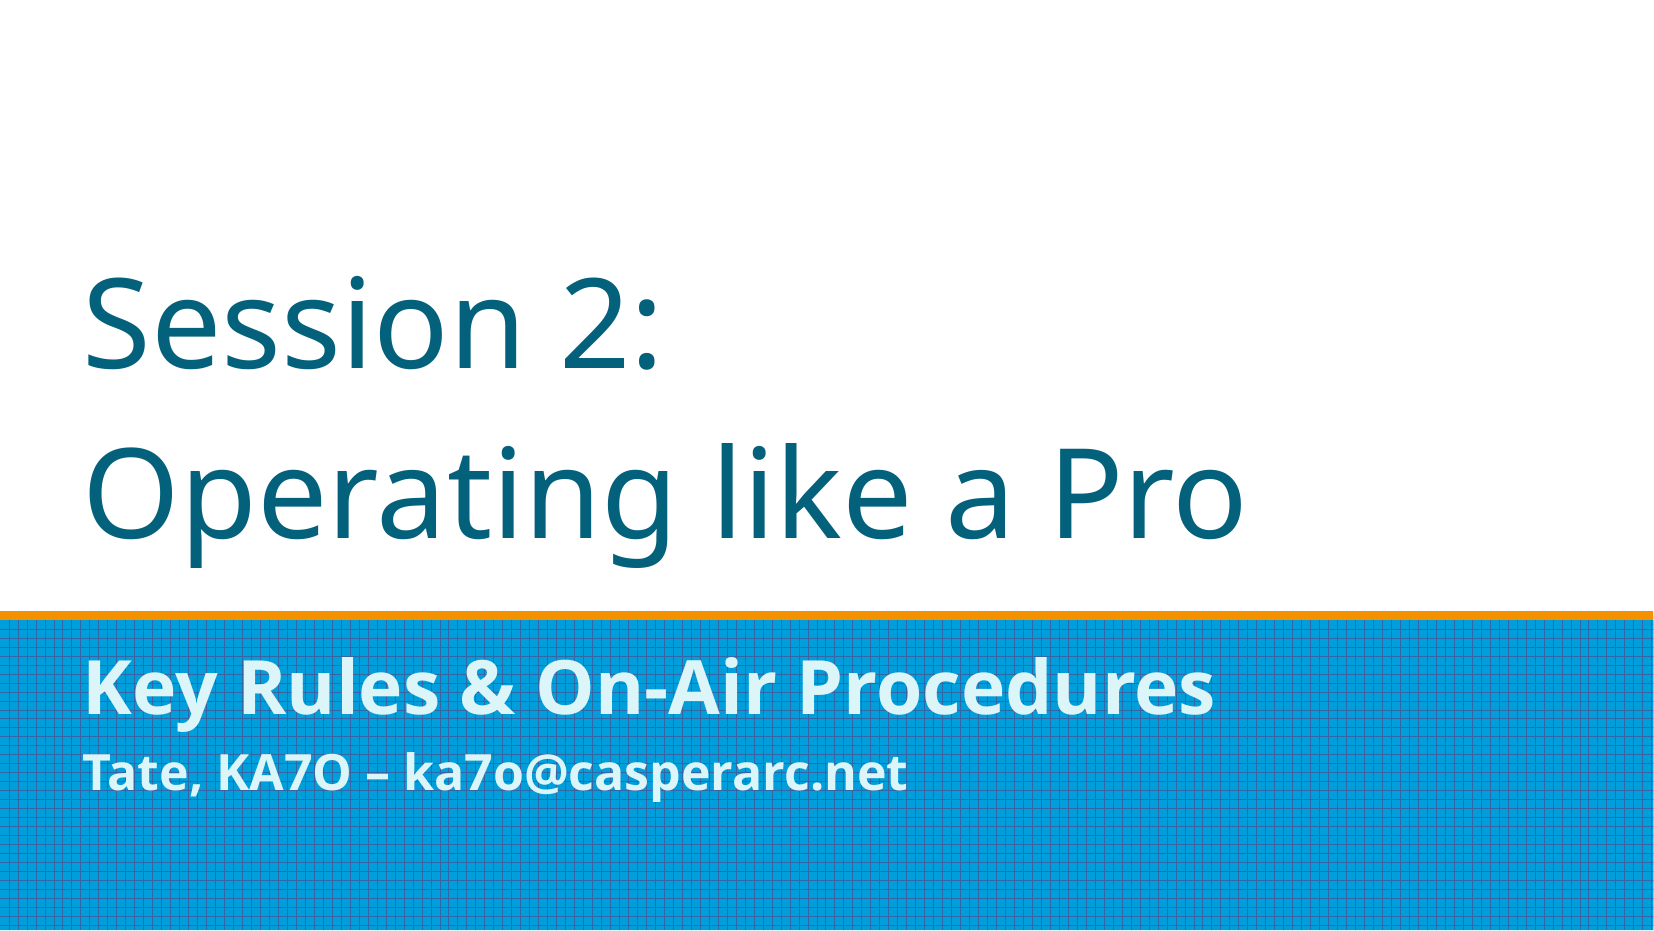

# Session 2: Operating like a Pro
Key Rules & On-Air Procedures
Tate, KA7O – ka7o@casperarc.net